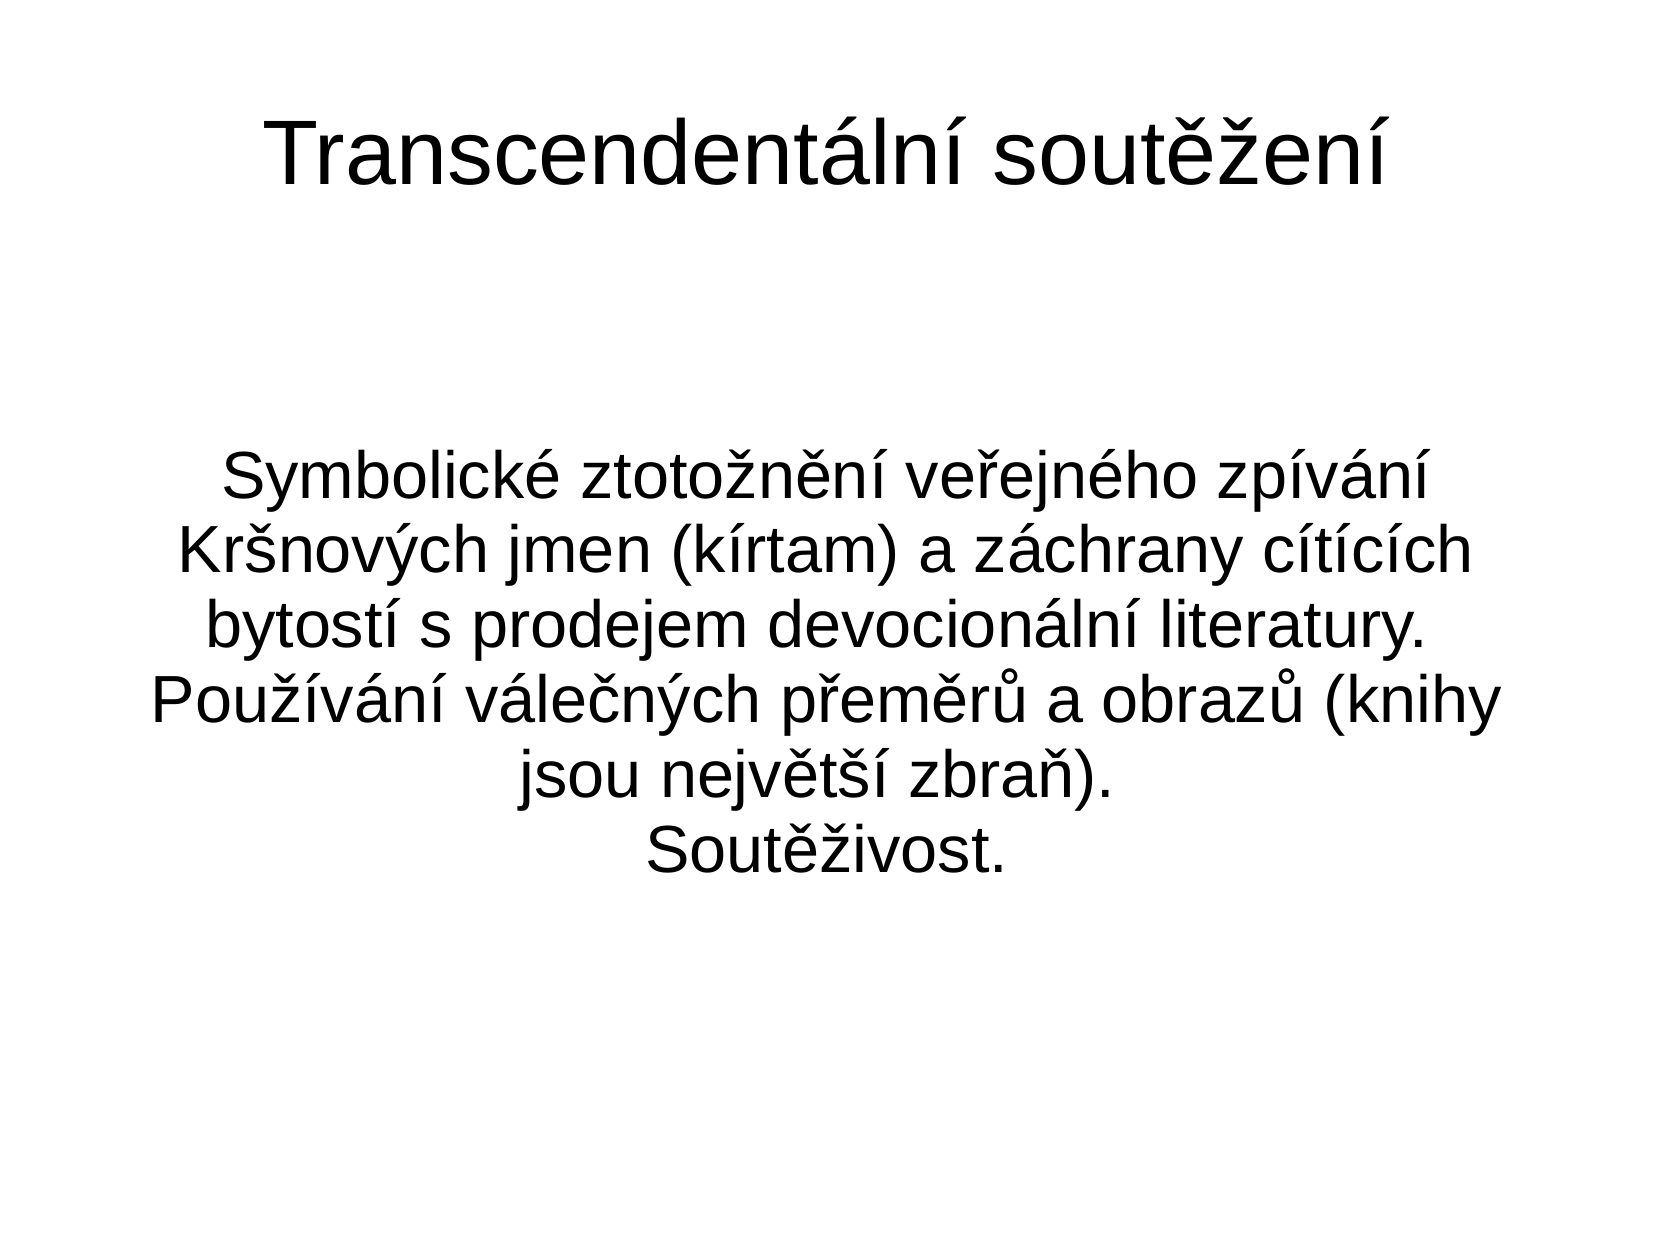

# Transcendentální soutěžení
Symbolické ztotožnění veřejného zpívání Kršnových jmen (kírtam) a záchrany cítících bytostí s prodejem devocionální literatury.
Používání válečných přeměrů a obrazů (knihy jsou největší zbraň).
Soutěživost.